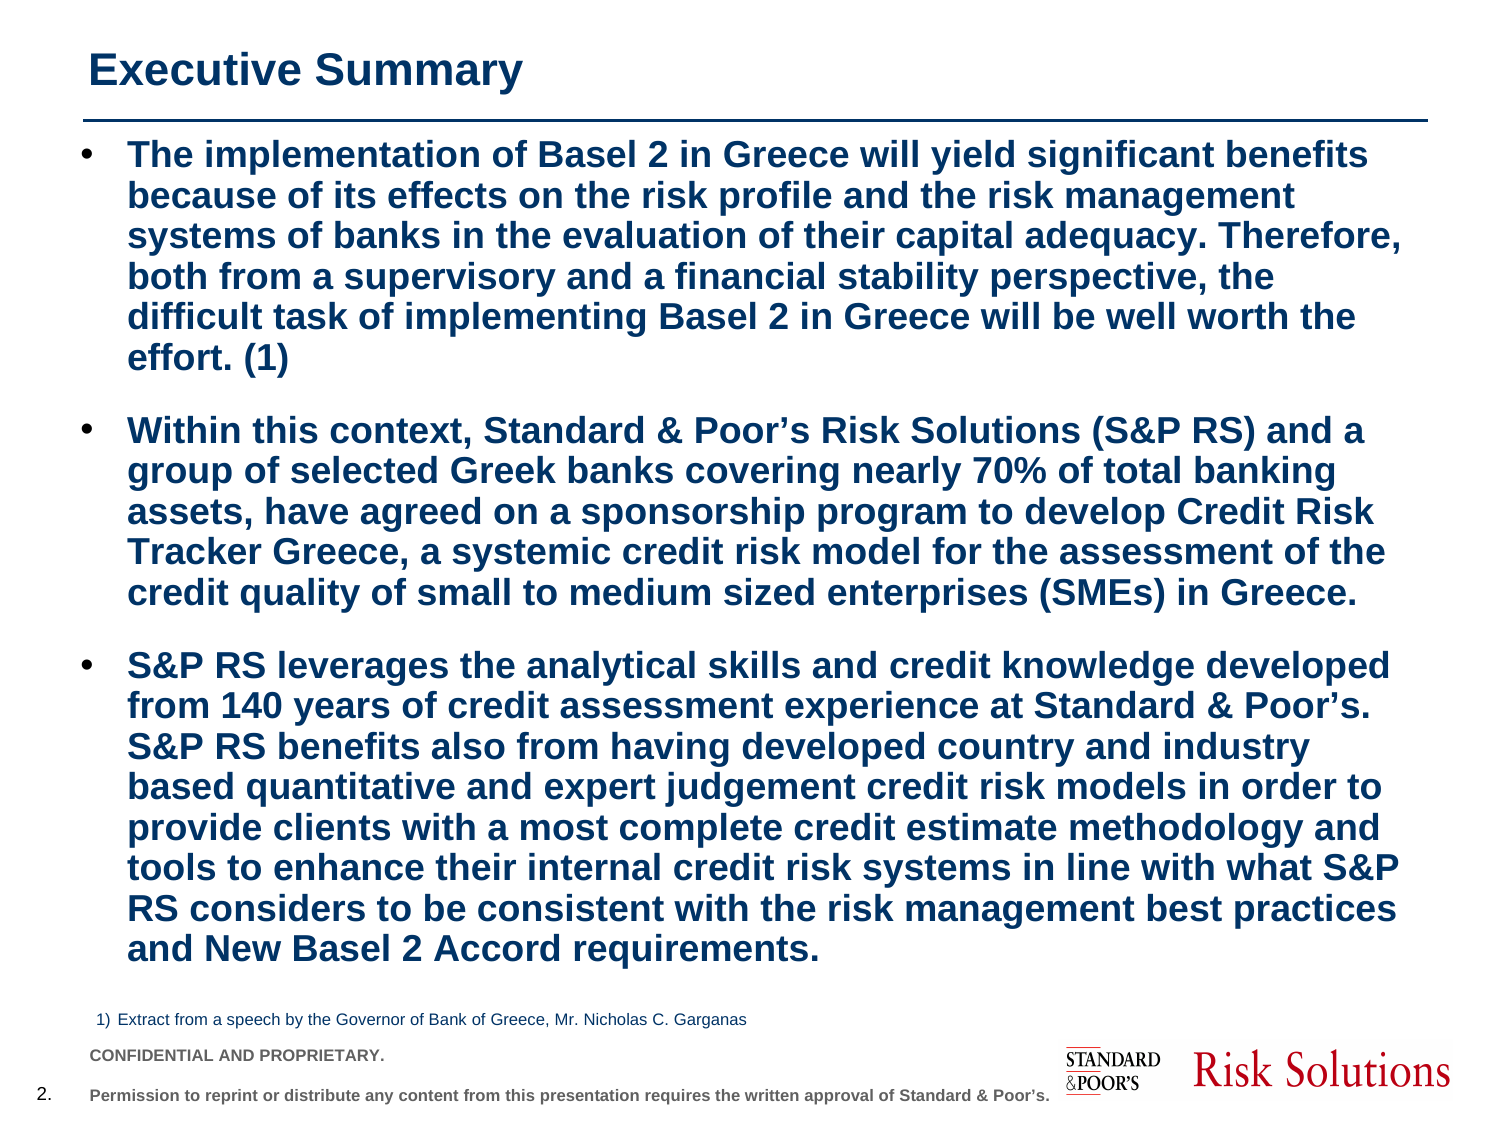

Executive Summary
The implementation of Basel 2 in Greece will yield significant benefits because of its effects on the risk profile and the risk management systems of banks in the evaluation of their capital adequacy. Therefore, both from a supervisory and a financial stability perspective, the difficult task of implementing Basel 2 in Greece will be well worth the effort. (1)
Within this context, Standard & Poor’s Risk Solutions (S&P RS) and a group of selected Greek banks covering nearly 70% of total banking assets, have agreed on a sponsorship program to develop Credit Risk Tracker Greece, a systemic credit risk model for the assessment of the credit quality of small to medium sized enterprises (SMEs) in Greece.
S&P RS leverages the analytical skills and credit knowledge developed from 140 years of credit assessment experience at Standard & Poor’s. S&P RS benefits also from having developed country and industry based quantitative and expert judgement credit risk models in order to provide clients with a most complete credit estimate methodology and tools to enhance their internal credit risk systems in line with what S&P RS considers to be consistent with the risk management best practices and New Basel 2 Accord requirements.
 Extract from a speech by the Governor of Bank of Greece, Mr. Nicholas C. Garganas